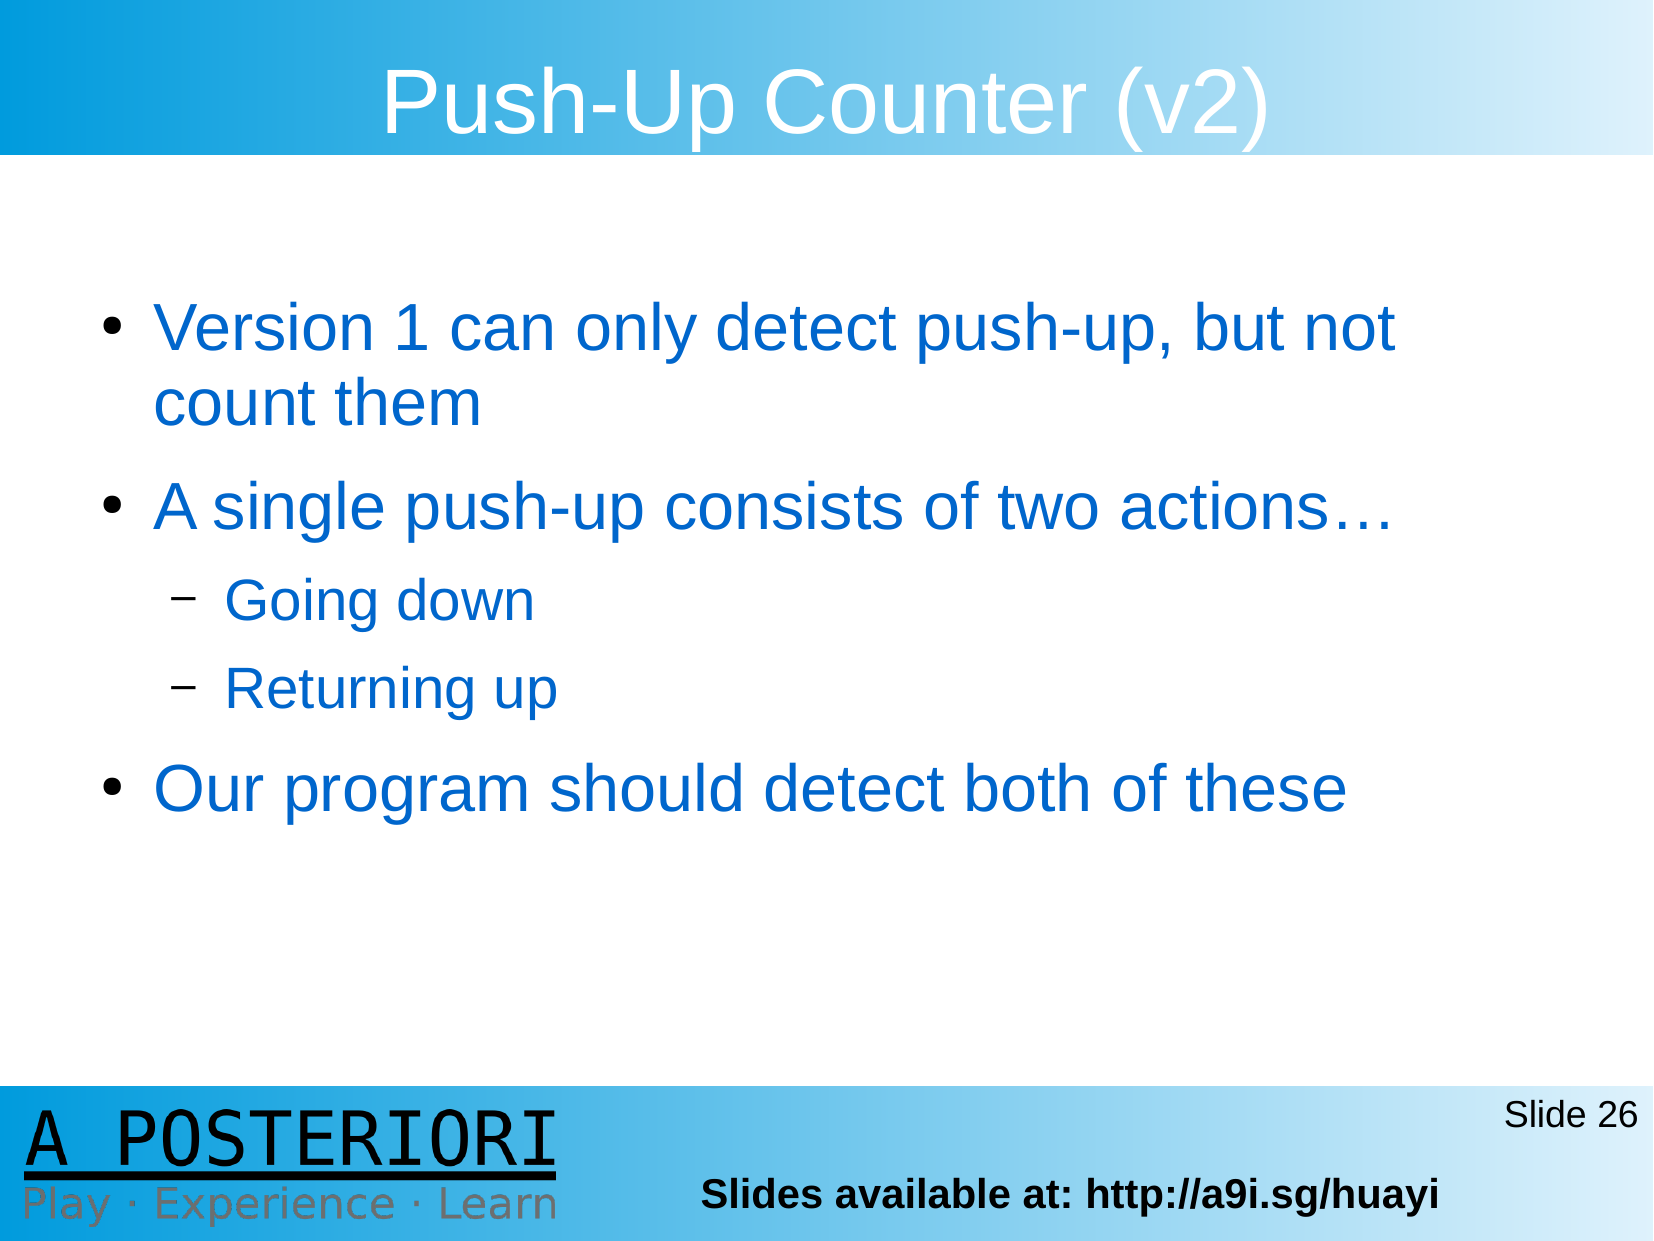

# Push-Up Counter (v2)
Version 1 can only detect push-up, but not count them
A single push-up consists of two actions…
Going down
Returning up
Our program should detect both of these